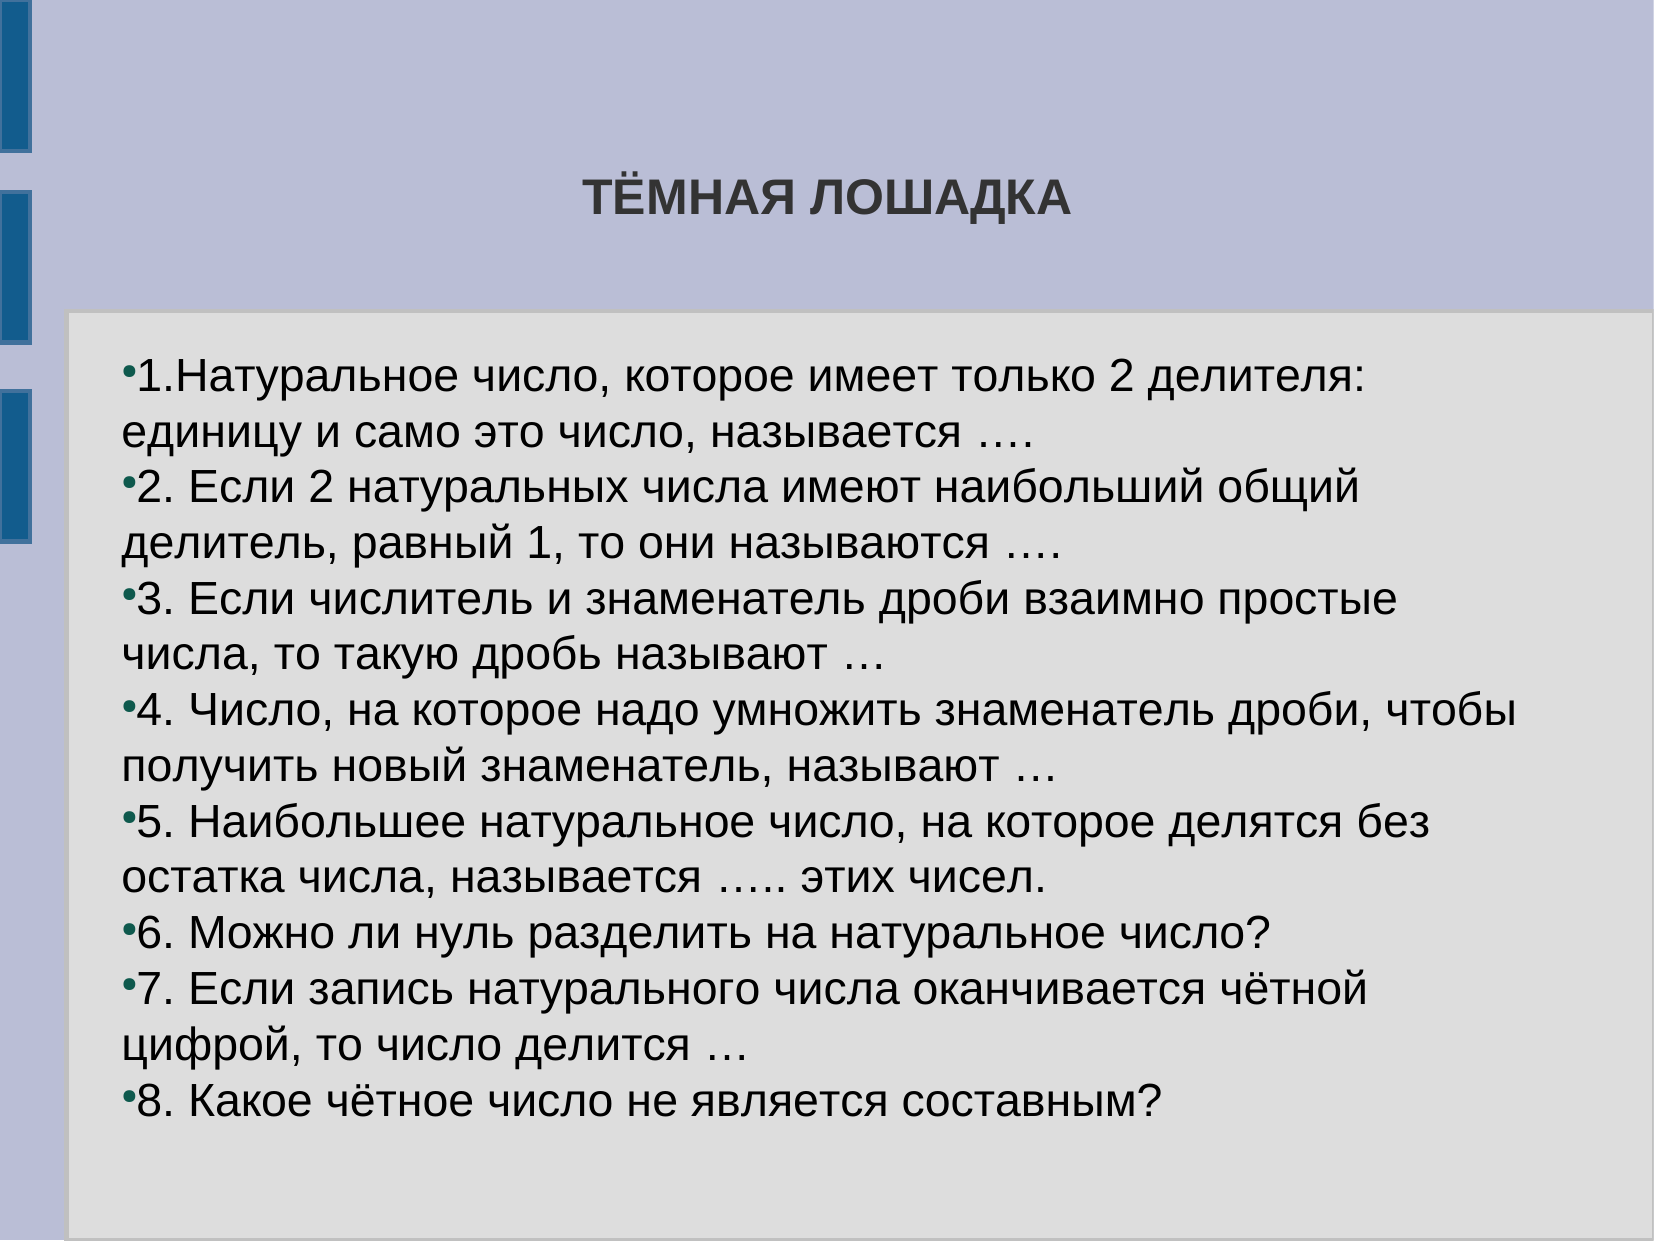

# ТЁМНАЯ ЛОШАДКА
1.Натуральное число, которое имеет только 2 делителя: единицу и само это число, называется ….
2. Если 2 натуральных числа имеют наибольший общий делитель, равный 1, то они называются ….
3. Если числитель и знаменатель дроби взаимно простые числа, то такую дробь называют …
4. Число, на которое надо умножить знаменатель дроби, чтобы получить новый знаменатель, называют …
5. Наибольшее натуральное число, на которое делятся без остатка числа, называется ….. этих чисел.
6. Можно ли нуль разделить на натуральное число?
7. Если запись натурального числа оканчивается чётной цифрой, то число делится …
8. Какое чётное число не является составным?